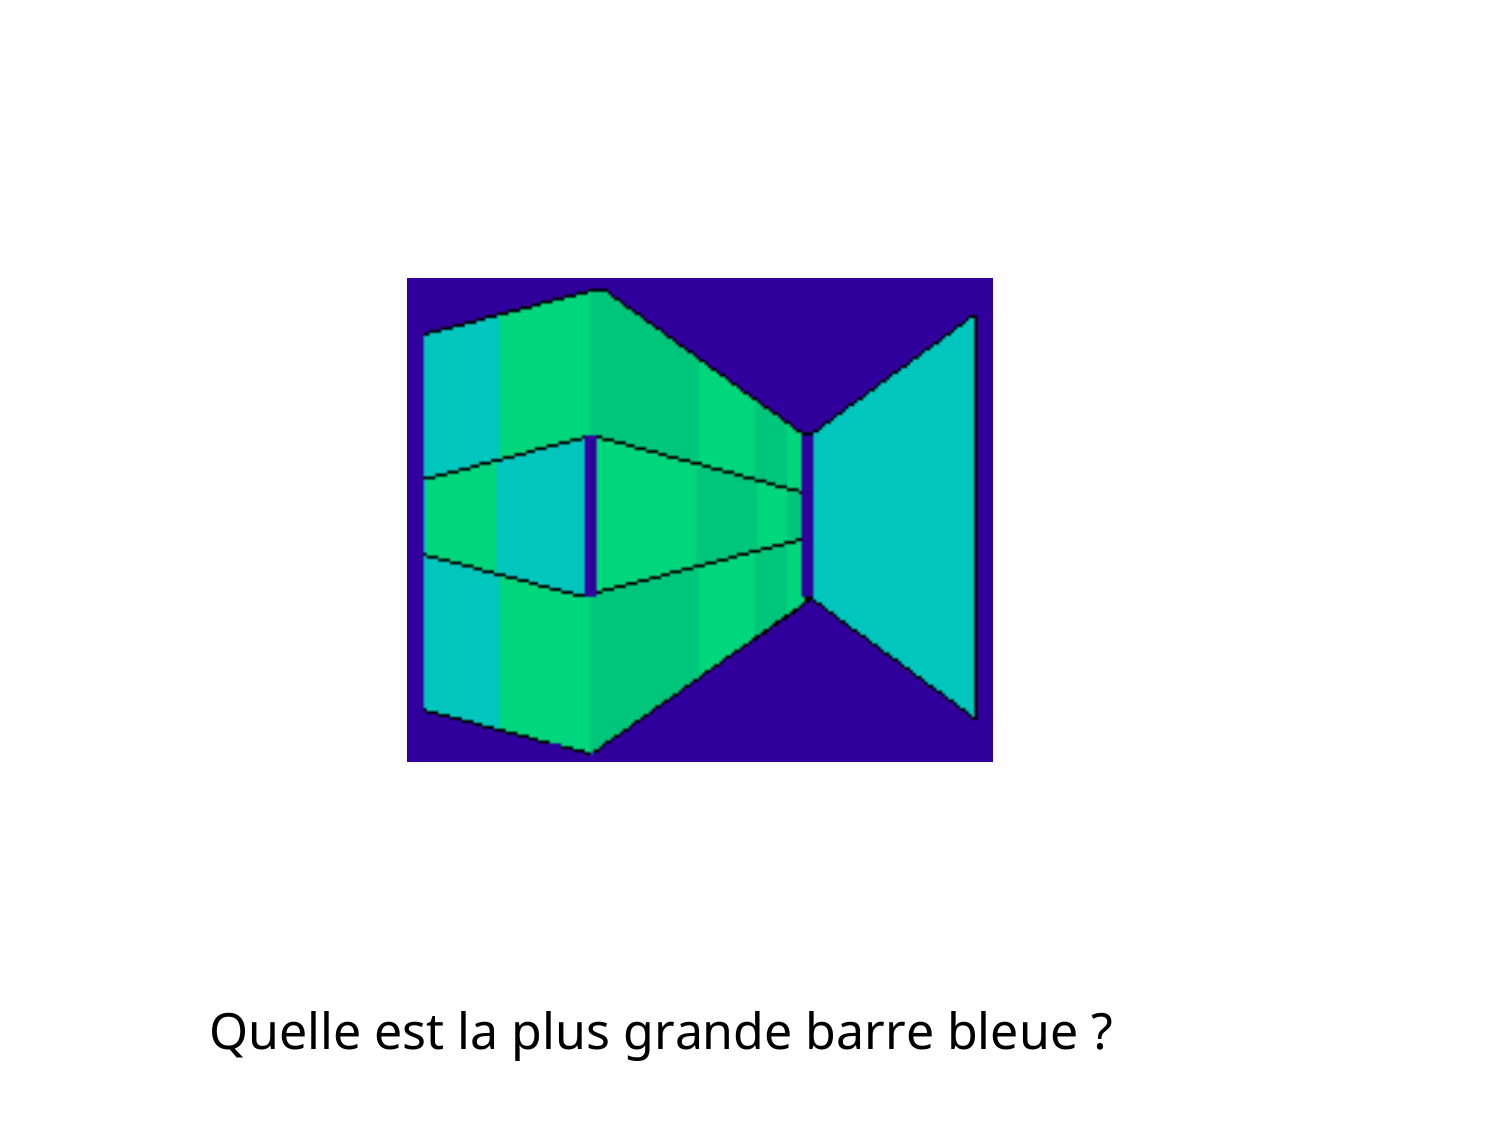

Quelle est la plus grande barre bleue ?